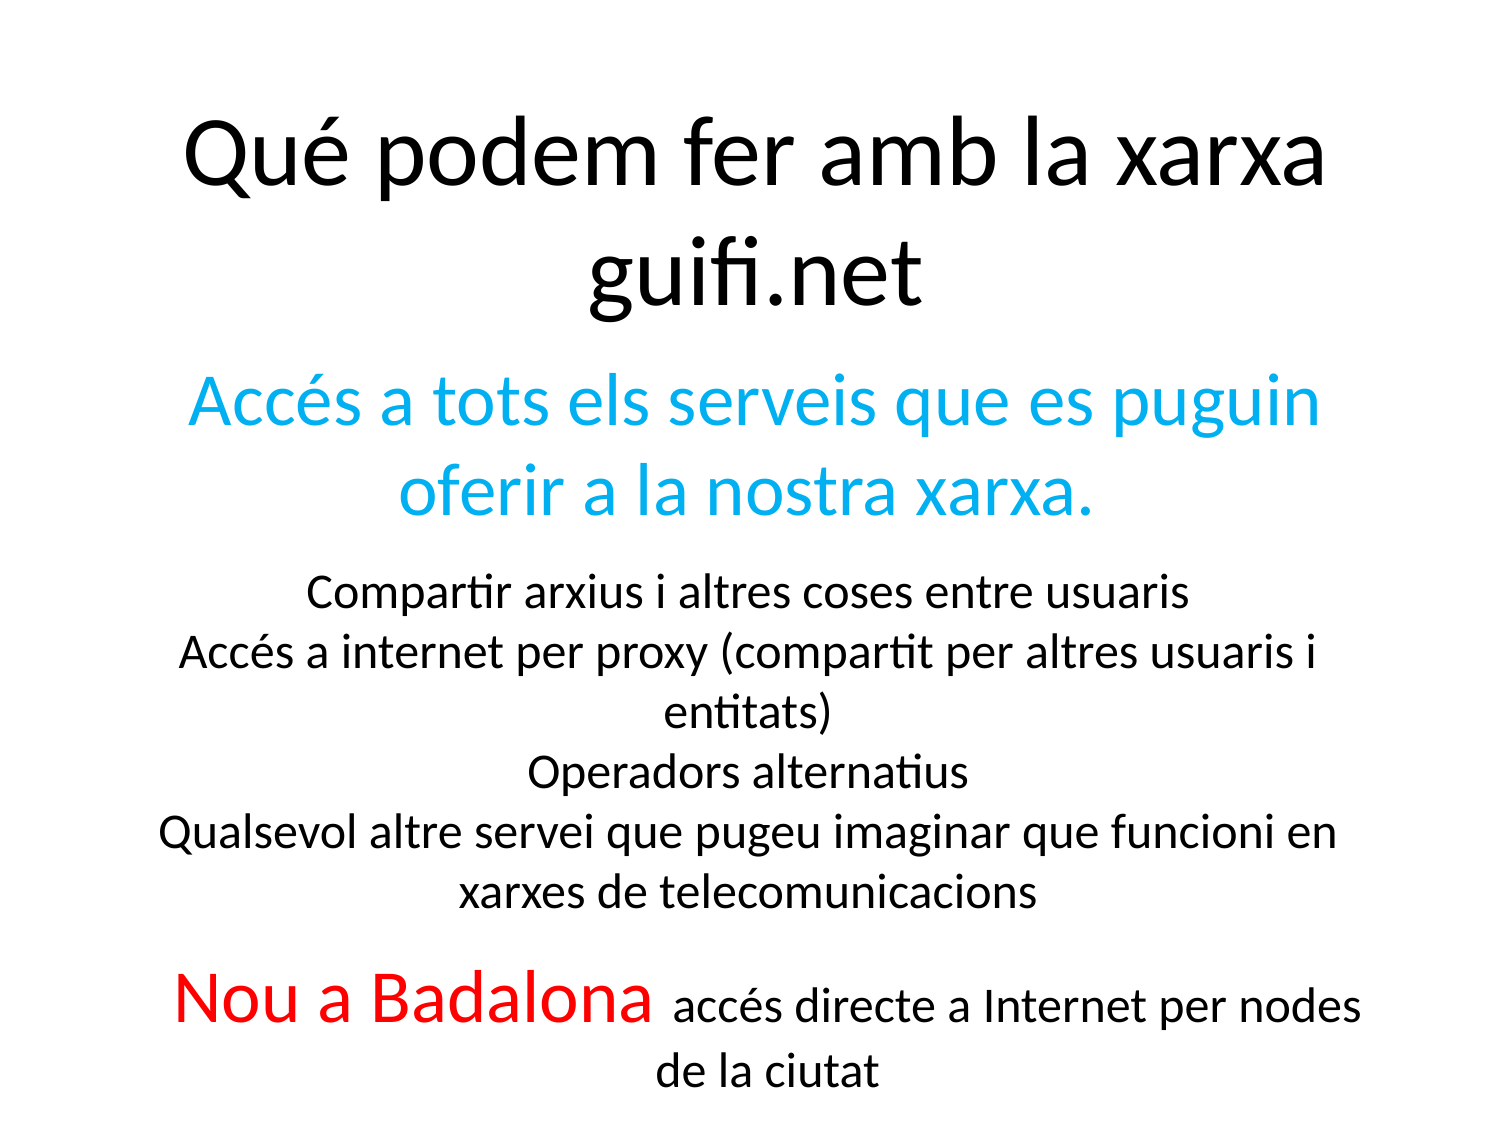

Qué podem fer amb la xarxa guifi.net
Accés a tots els serveis que es puguin oferir a la nostra xarxa.
Compartir arxius i altres coses entre usuaris
Accés a internet per proxy (compartit per altres usuaris i entitats)
Operadors alternatius
Qualsevol altre servei que pugeu imaginar que funcioni en xarxes de telecomunicacions
Nou a Badalona accés directe a Internet per nodes de la ciutat